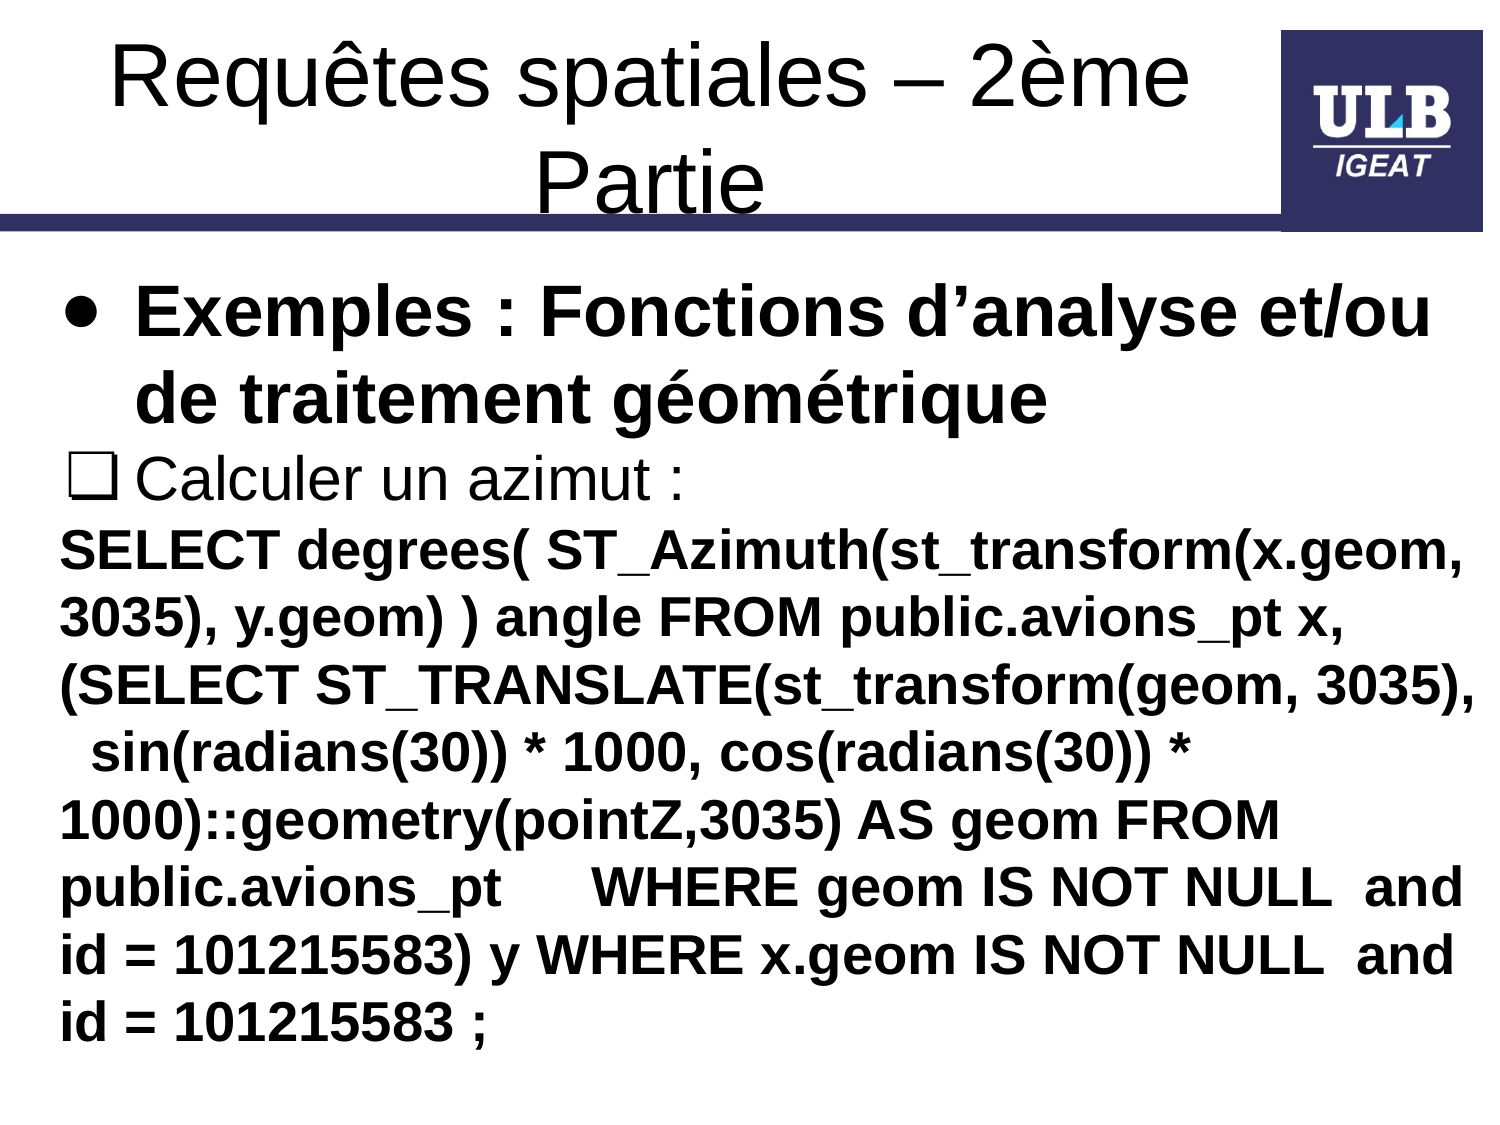

# Requêtes spatiales – 2ème Partie
Exemples : Fonctions d’analyse et/ou de traitement géométrique
Calculer un azimut :
﻿﻿﻿SELECT degrees( ST_Azimuth(st_transform(x.geom, 3035), y.geom) ) angle FROM public.avions_pt x, (SELECT ST_TRANSLATE(st_transform(geom, 3035), sin(radians(30)) * 1000, cos(radians(30)) * 1000)::geometry(pointZ,3035) AS geom FROM public.avions_pt	 WHERE geom IS NOT NULL and id = 101215583) y WHERE x.geom IS NOT NULL and id = 101215583 ;